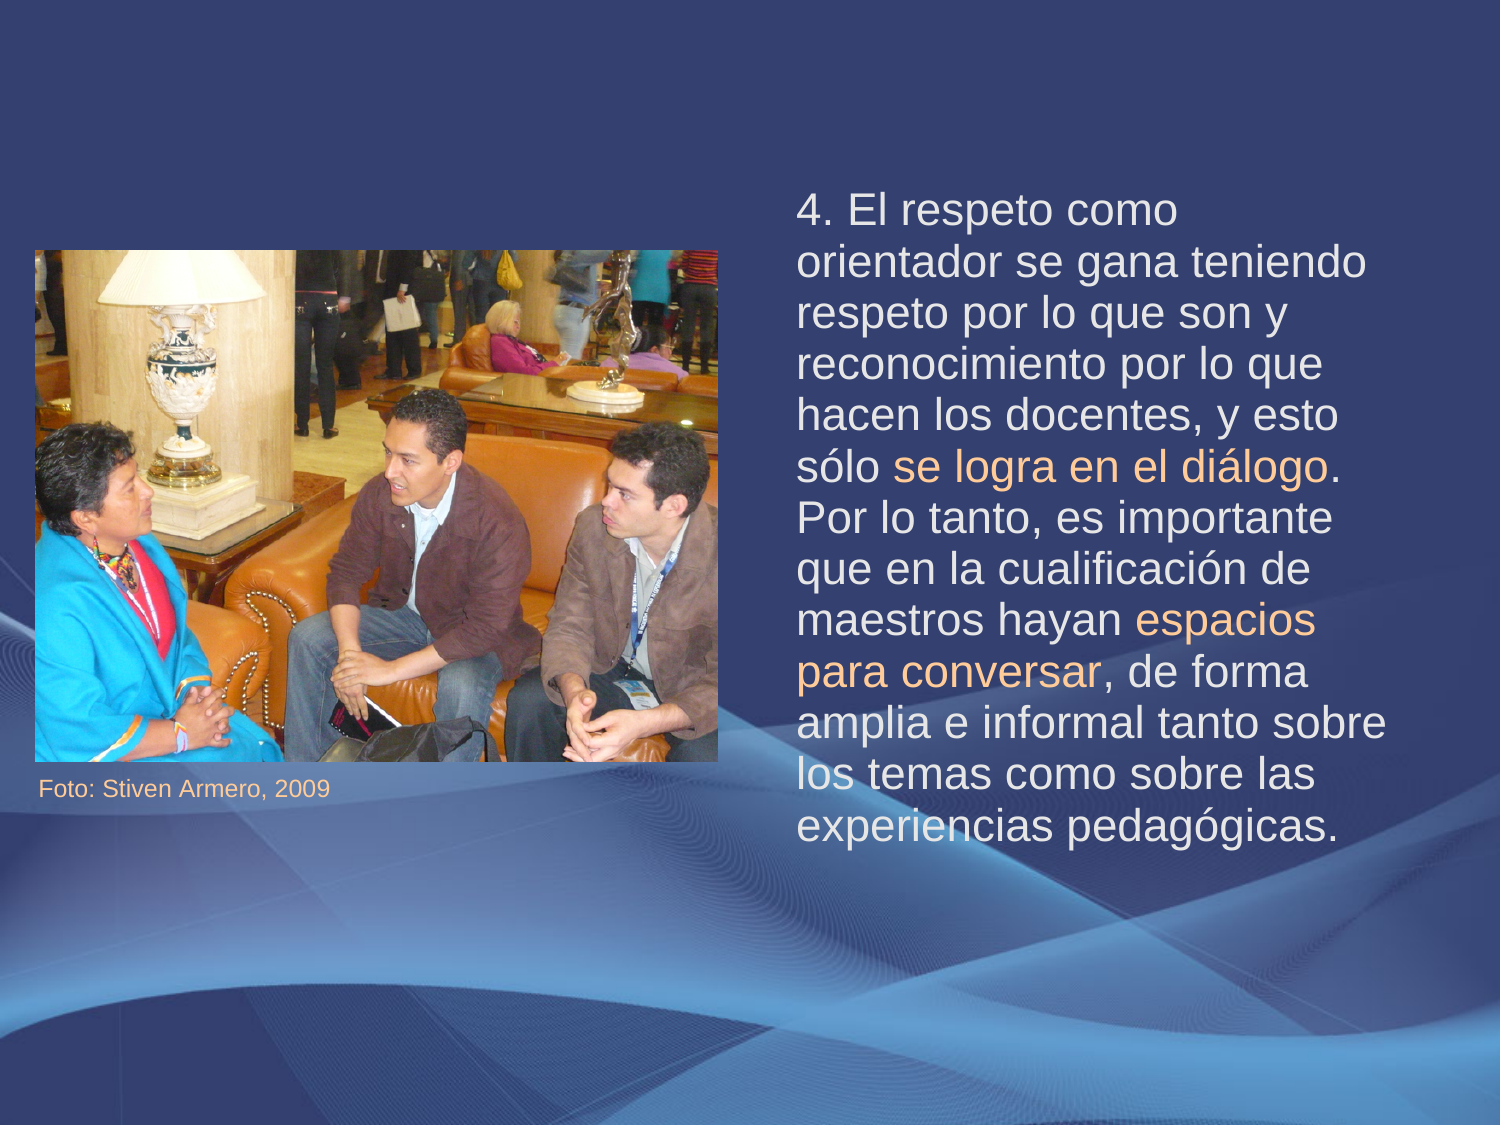

# 4. El respeto como orientador se gana teniendo respeto por lo que son y reconocimiento por lo que hacen los docentes, y esto sólo se logra en el diálogo. Por lo tanto, es importante que en la cualificación de maestros hayan espacios para conversar, de forma amplia e informal tanto sobre los temas como sobre las experiencias pedagógicas.
Foto: Stiven Armero, 2009